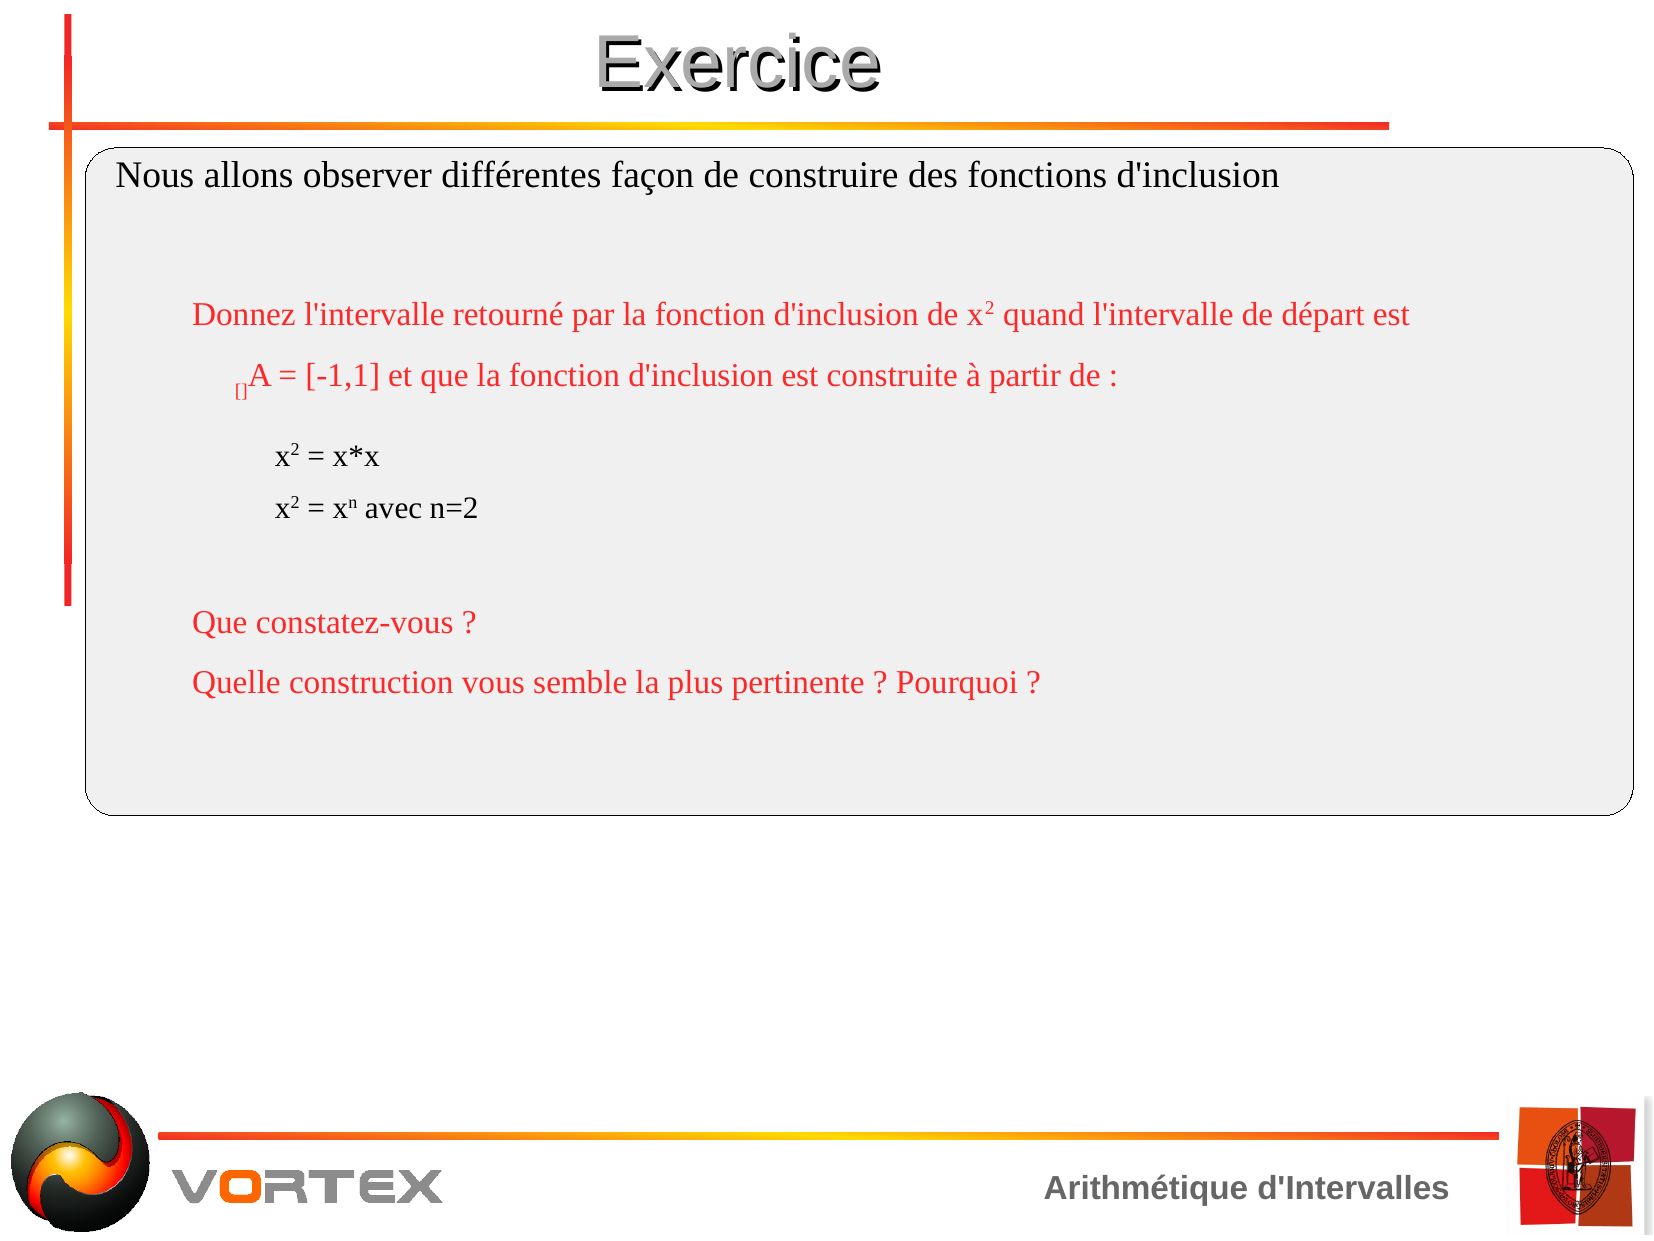

# Exercice
Nous allons observer différentes façon de construire des fonctions d'inclusion
Donnez l'intervalle retourné par la fonction d'inclusion de x2 quand l'intervalle de départ est
 []A = [-1,1] et que la fonction d'inclusion est construite à partir de :
x2 = x*x
x2 = xn avec n=2
Que constatez-vous ?
Quelle construction vous semble la plus pertinente ? Pourquoi ?